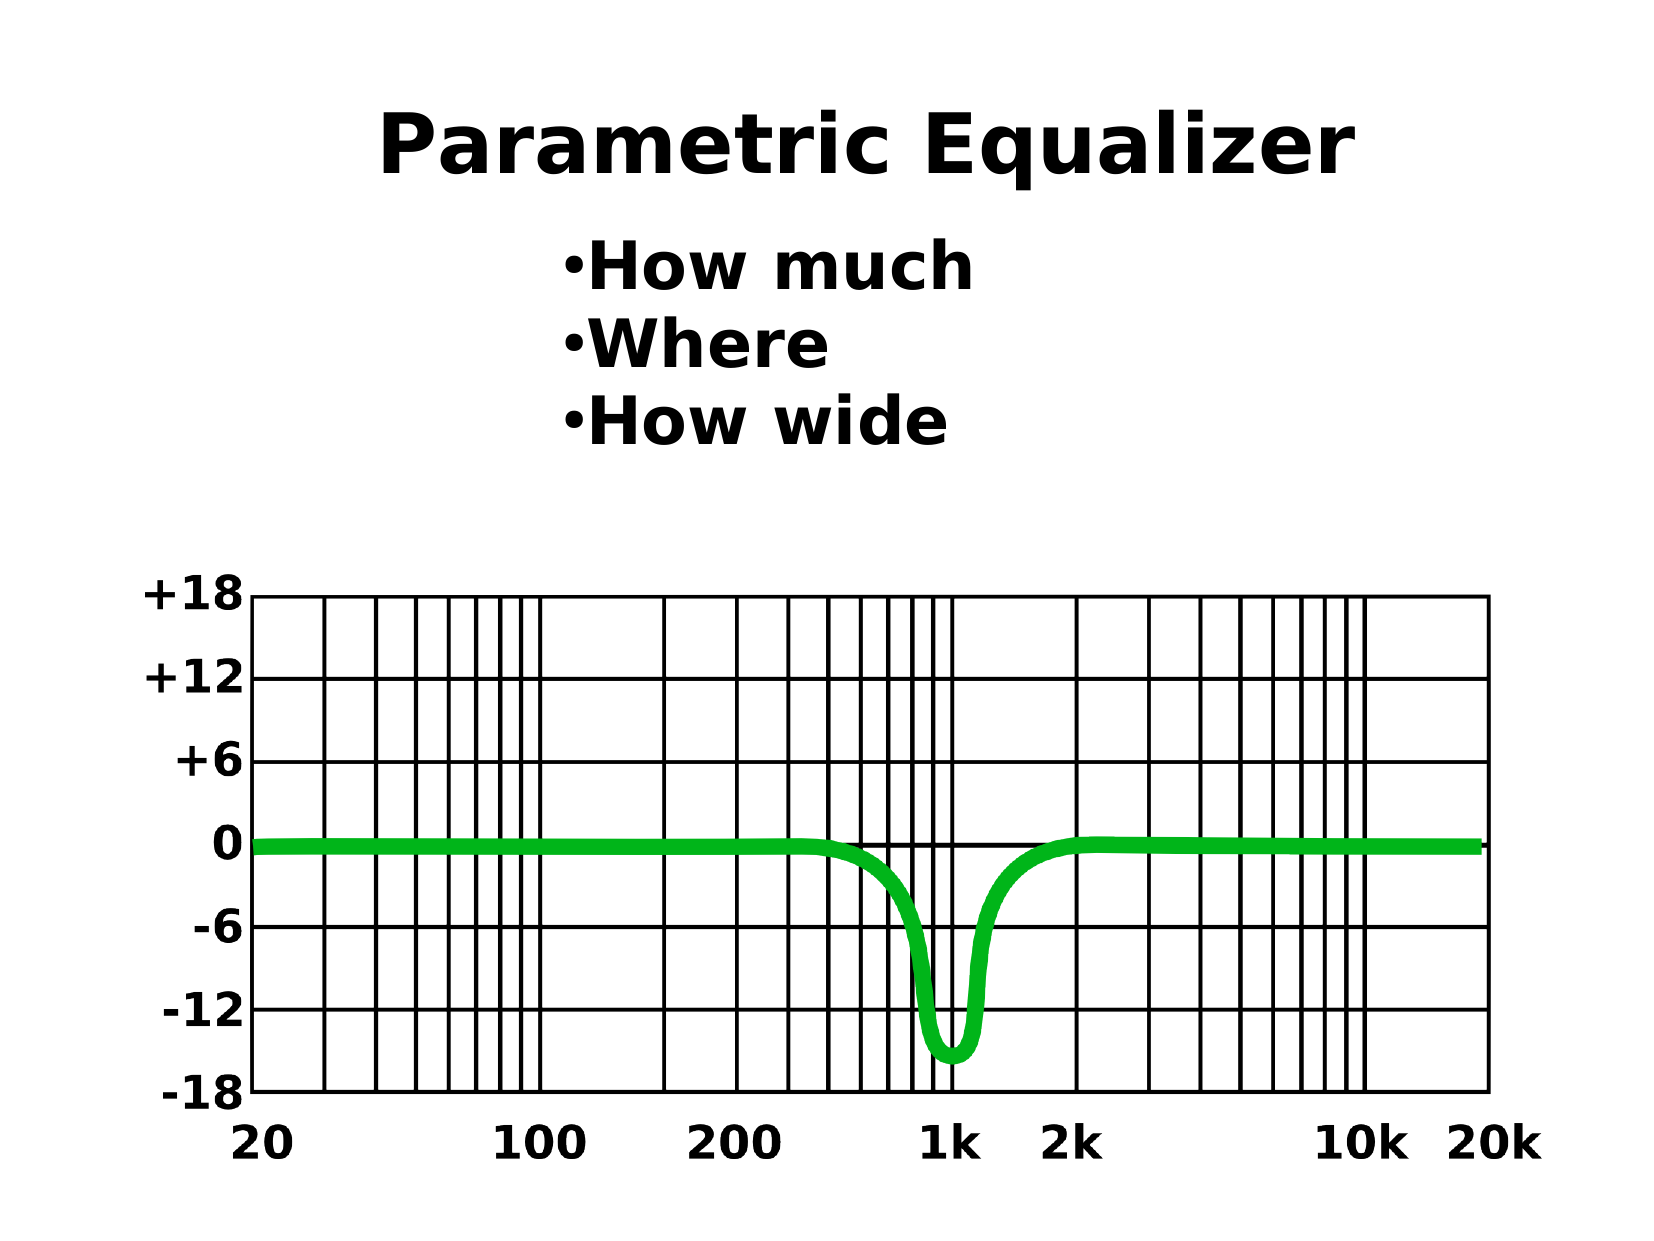

Parametric Equalizer
How much
Where
How wide